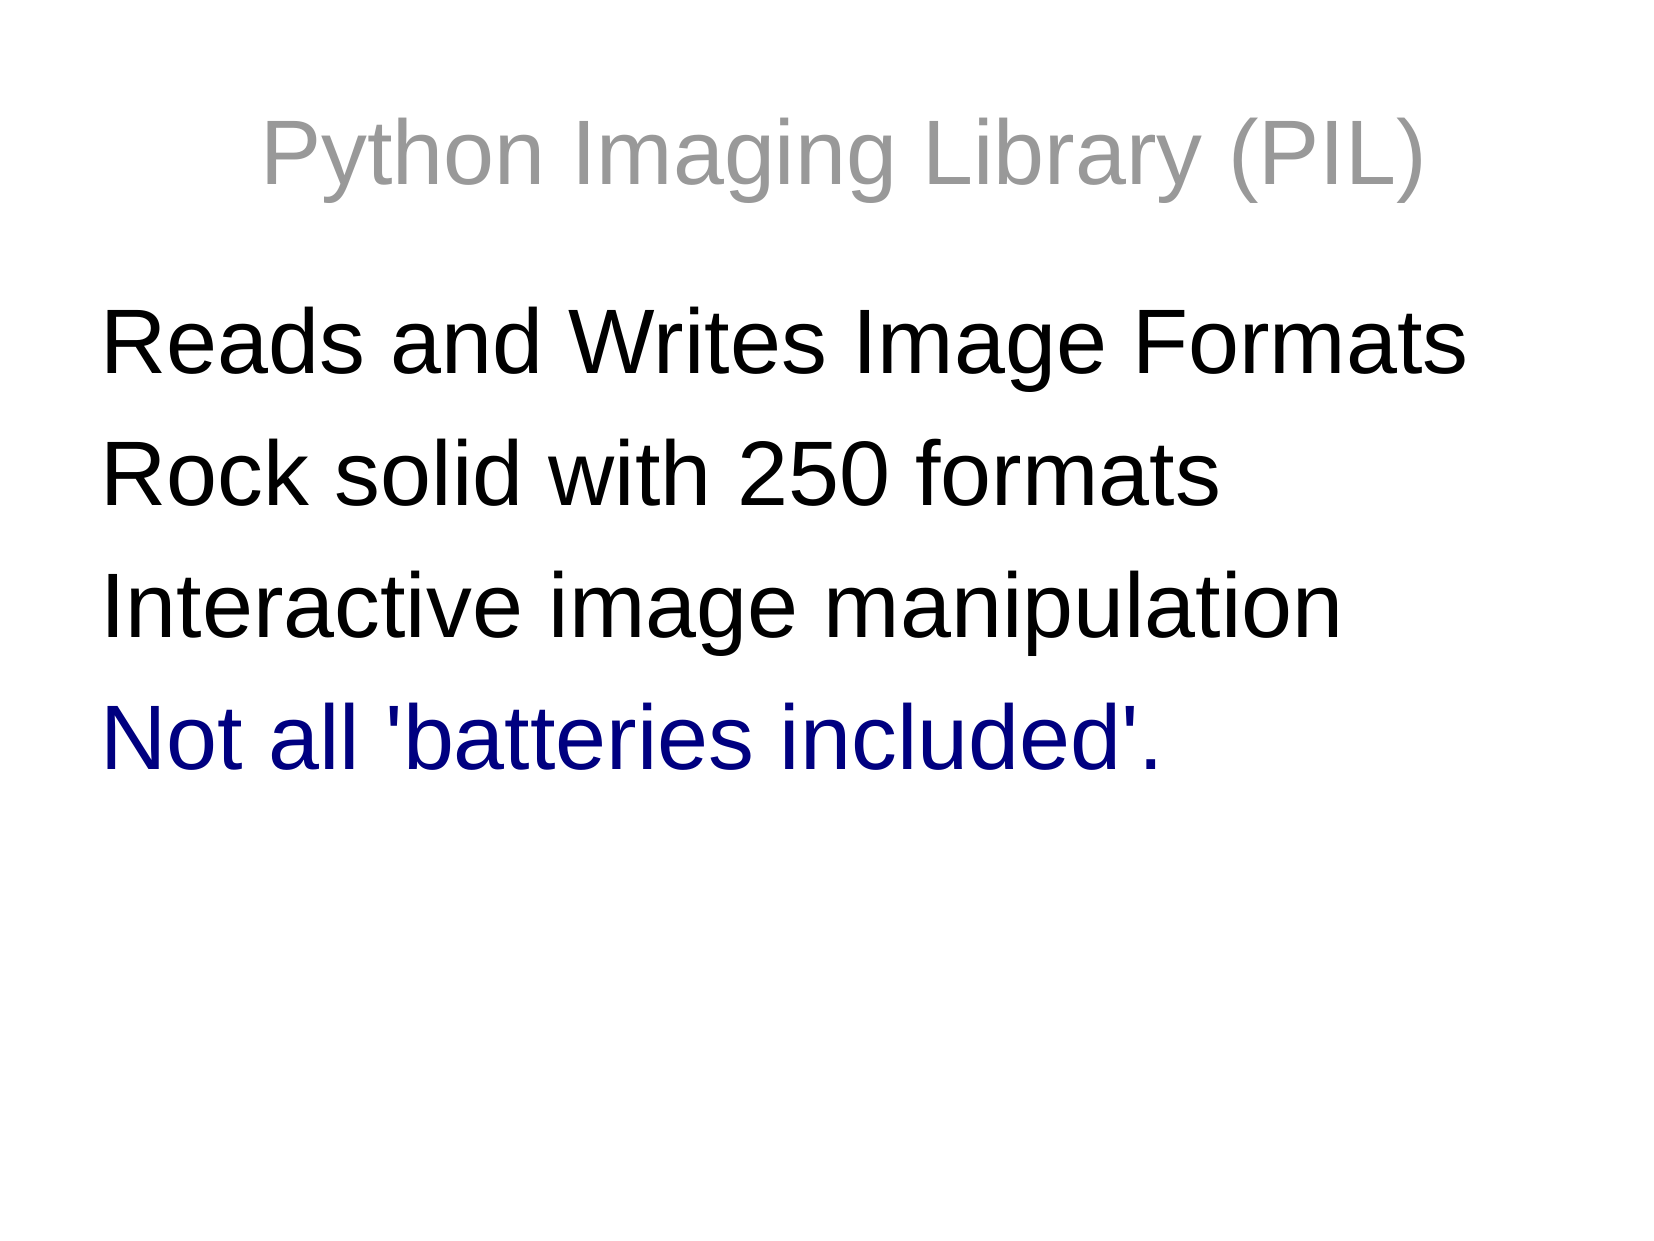

# Python Imaging Library (PIL)
Reads and Writes Image Formats
Rock solid with 250 formats
Interactive image manipulation
Not all 'batteries included'.